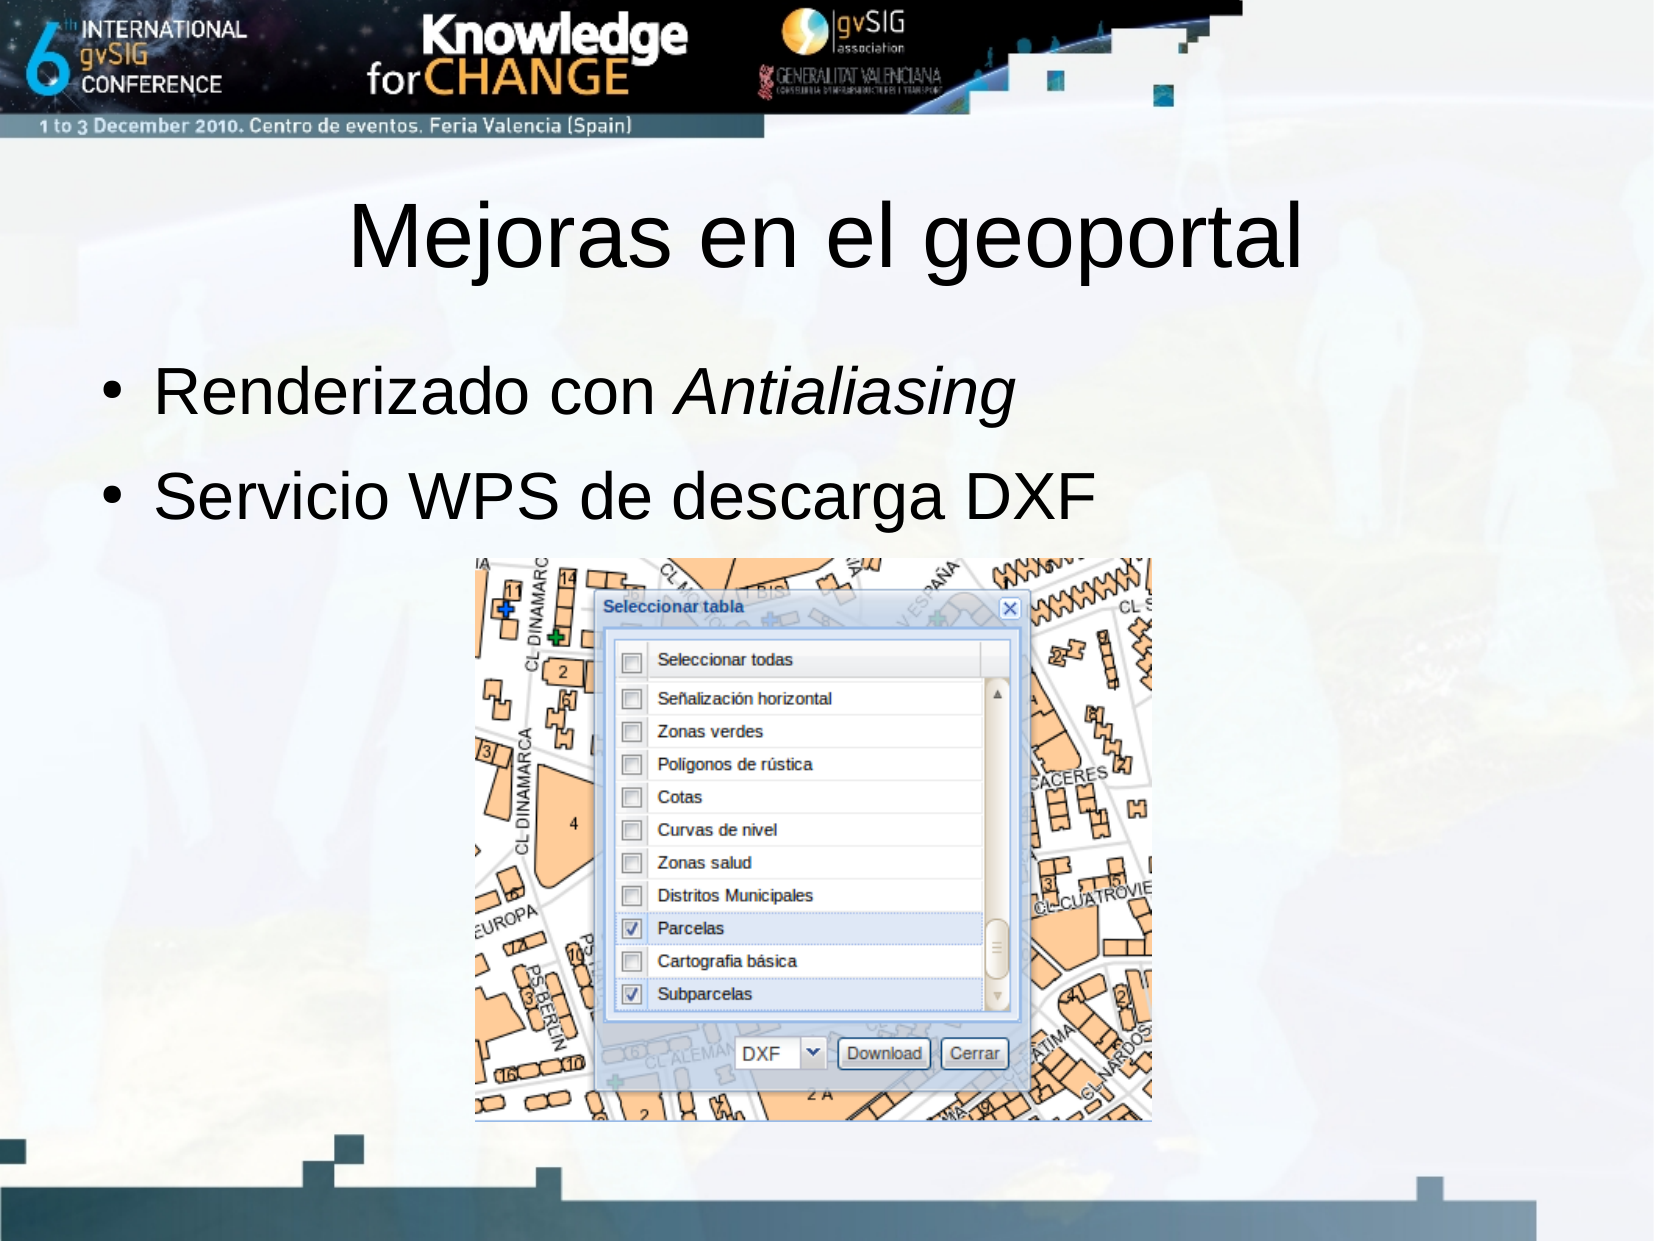

# Mejoras en el geoportal
Renderizado con Antialiasing
Servicio WPS de descarga DXF